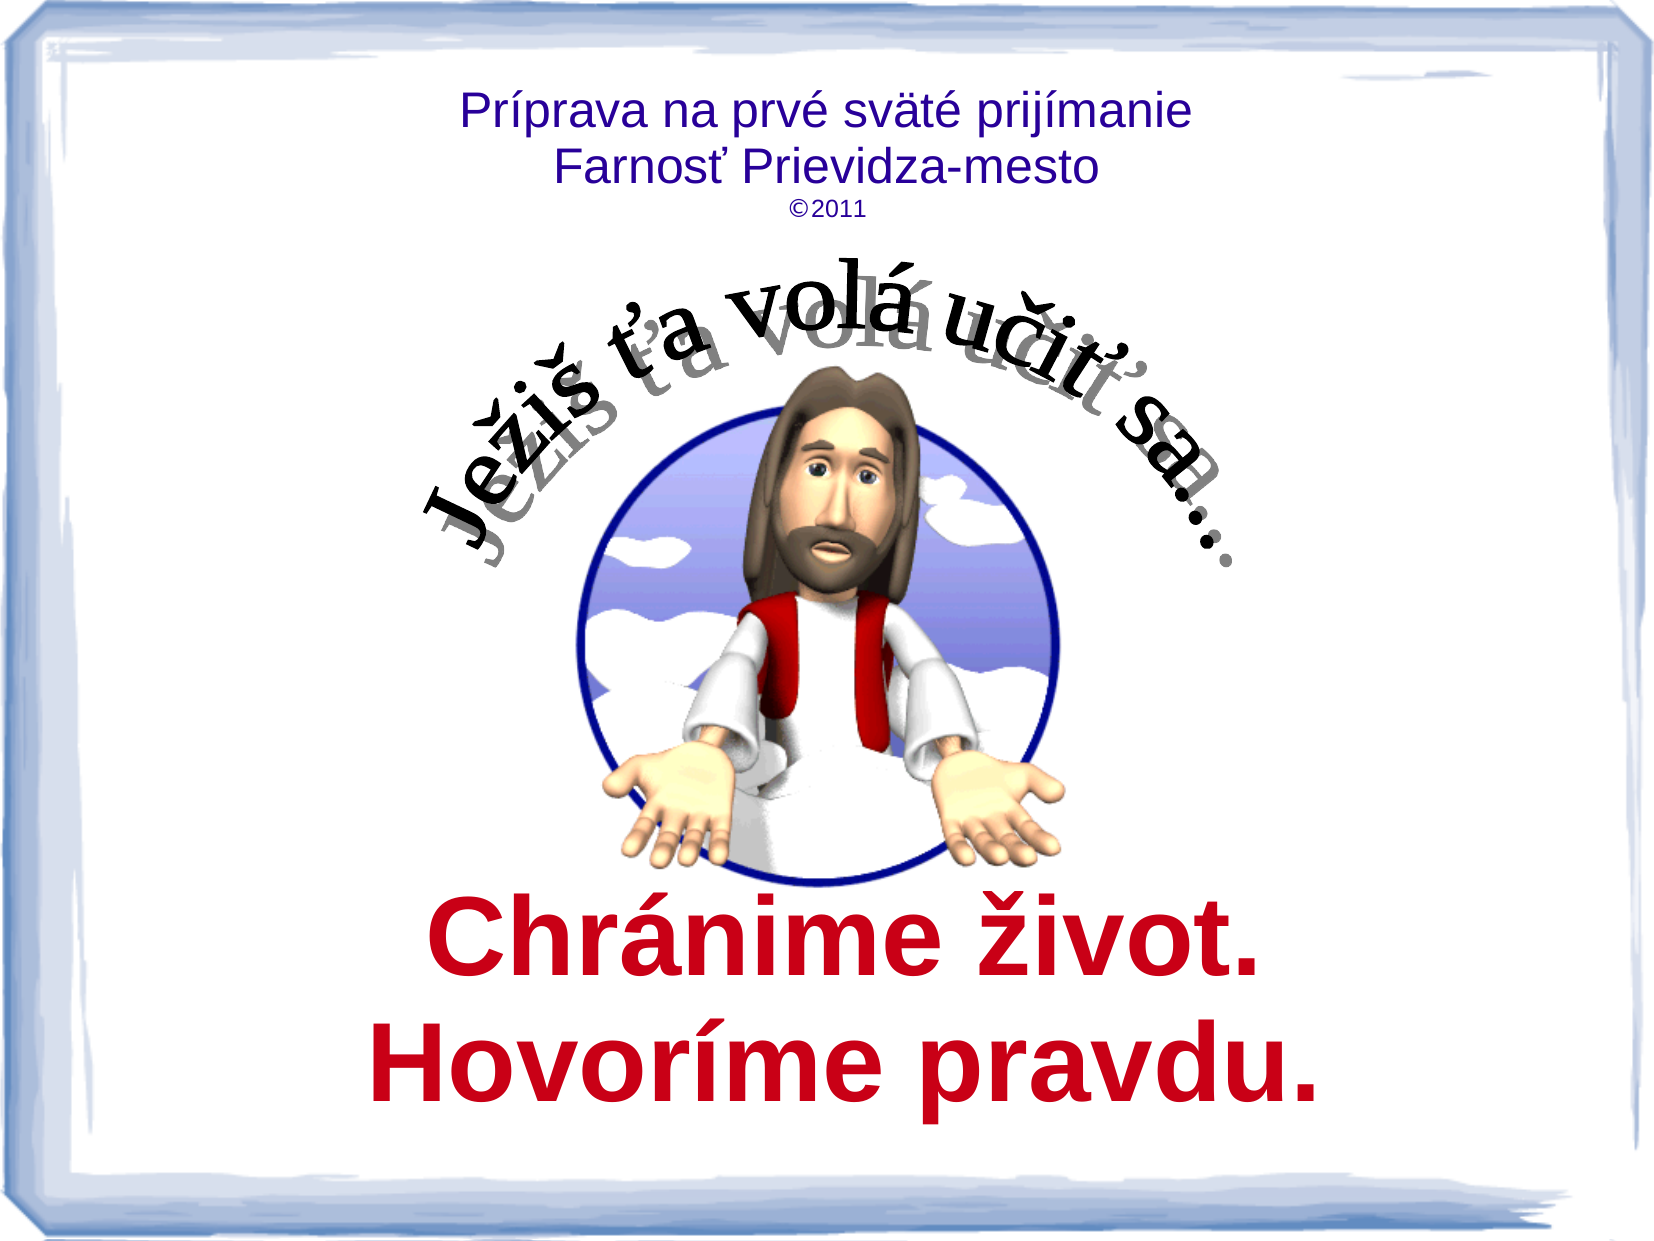

# Príprava na prvé sväté prijímanie Farnosť Prievidza-mesto ©2011
Chránime život.
Hovoríme pravdu.
Ježiš ťa volá učiť sa...